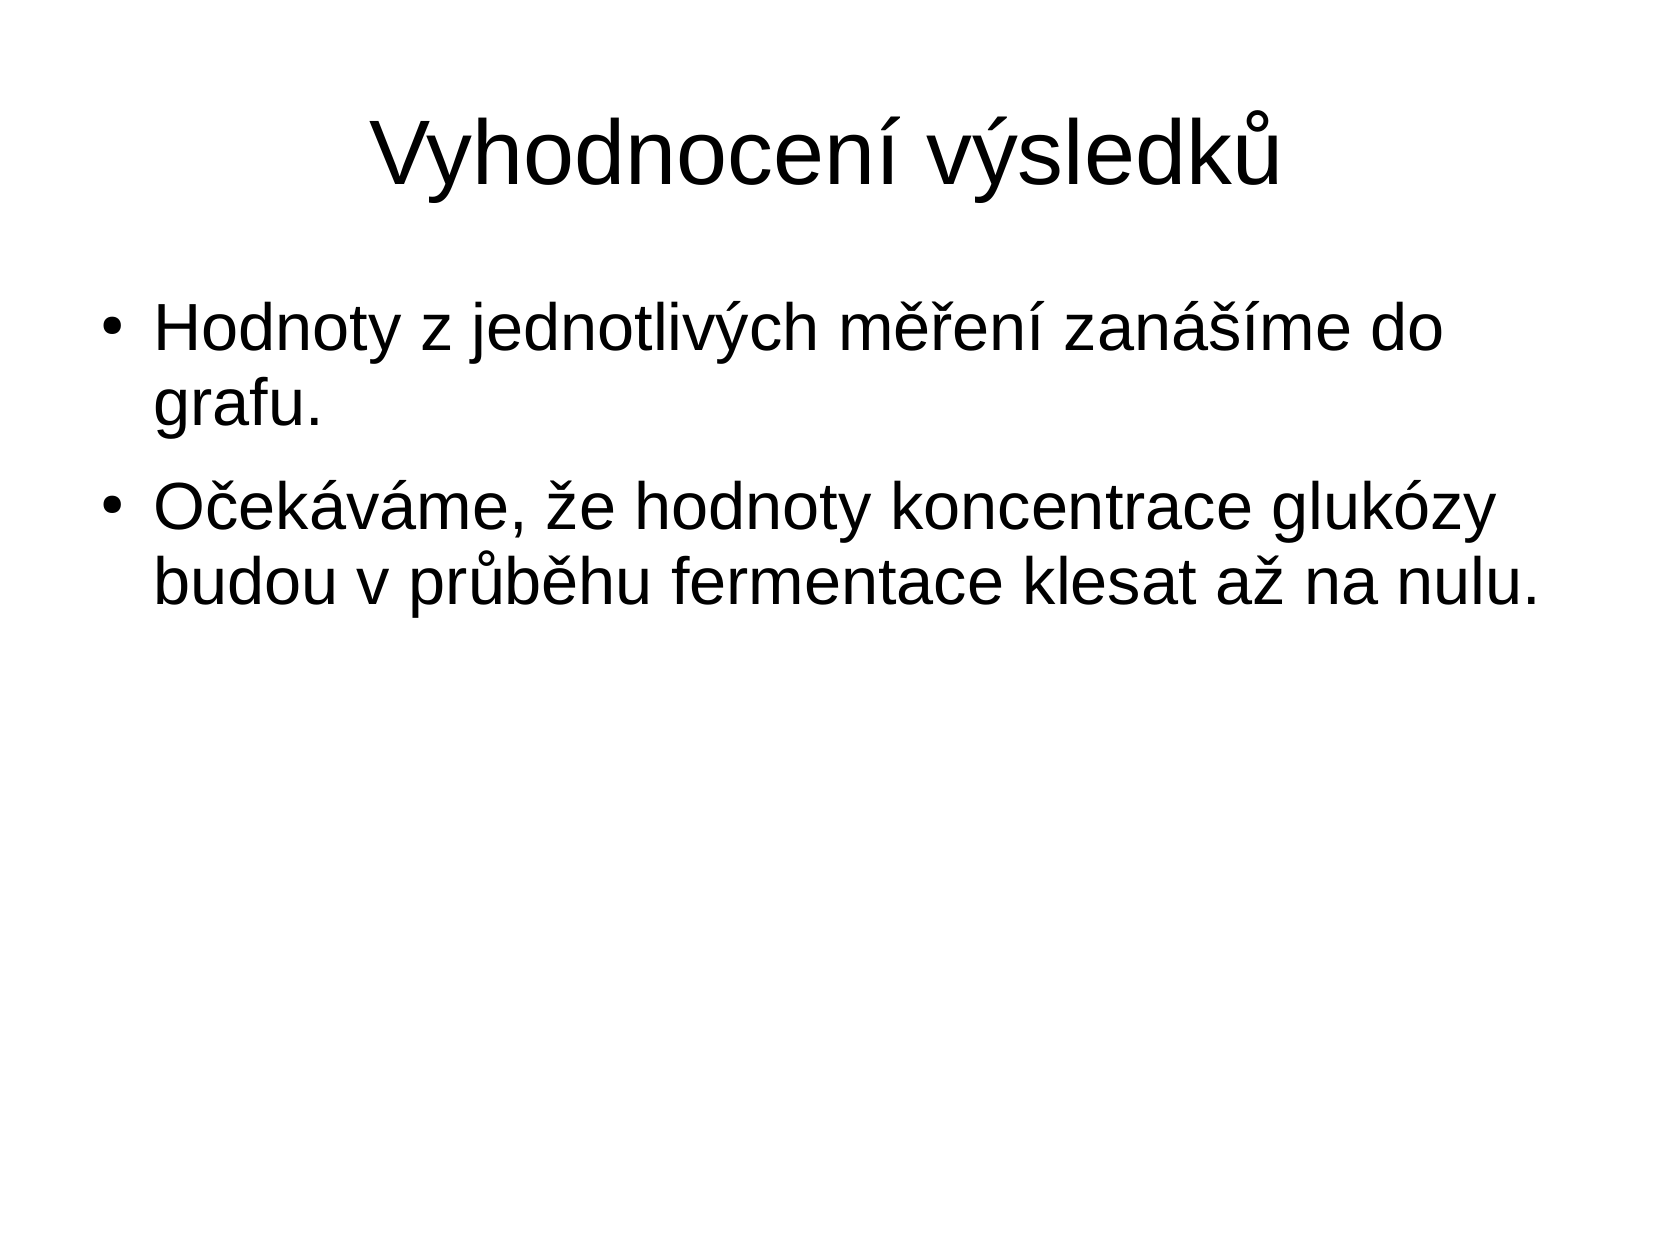

# Vyhodnocení výsledků
Hodnoty z jednotlivých měření zanášíme do grafu.
Očekáváme, že hodnoty koncentrace glukózy budou v průběhu fermentace klesat až na nulu.